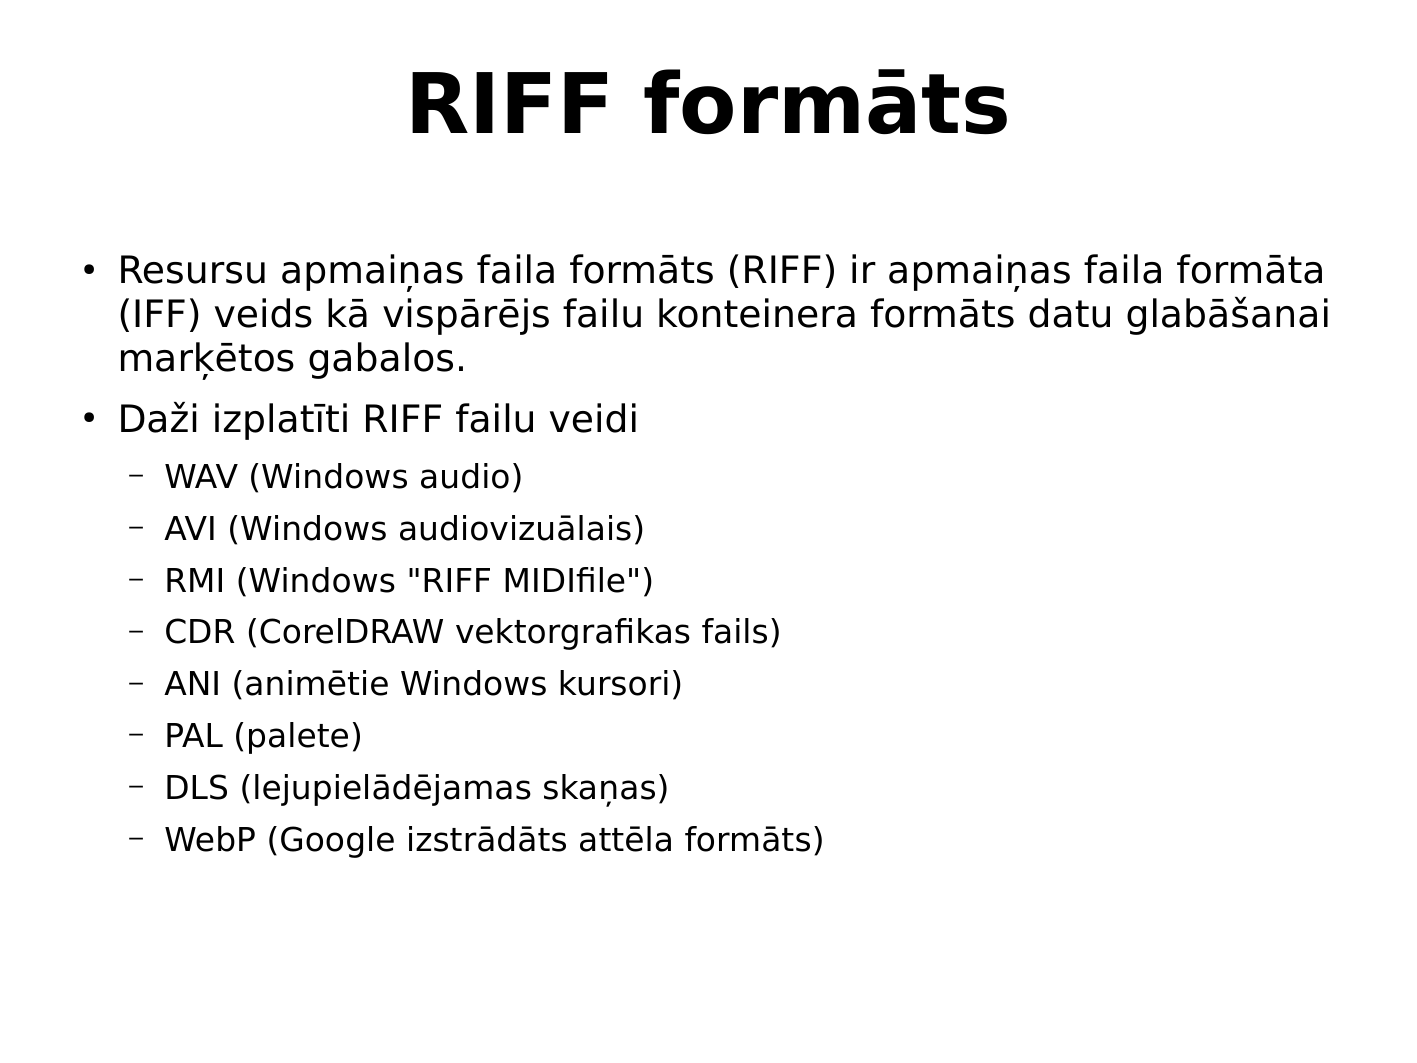

# RIFF formāts
Resursu apmaiņas faila formāts (RIFF) ir apmaiņas faila formāta (IFF) veids kā vispārējs failu konteinera formāts datu glabāšanai marķētos gabalos.
Daži izplatīti RIFF failu veidi
WAV (Windows audio)
AVI (Windows audiovizuālais)
RMI (Windows "RIFF MIDIfile")
CDR (CorelDRAW vektorgrafikas fails)
ANI (animētie Windows kursori)
PAL (palete)
DLS (lejupielādējamas skaņas)
WebP (Google izstrādāts attēla formāts)